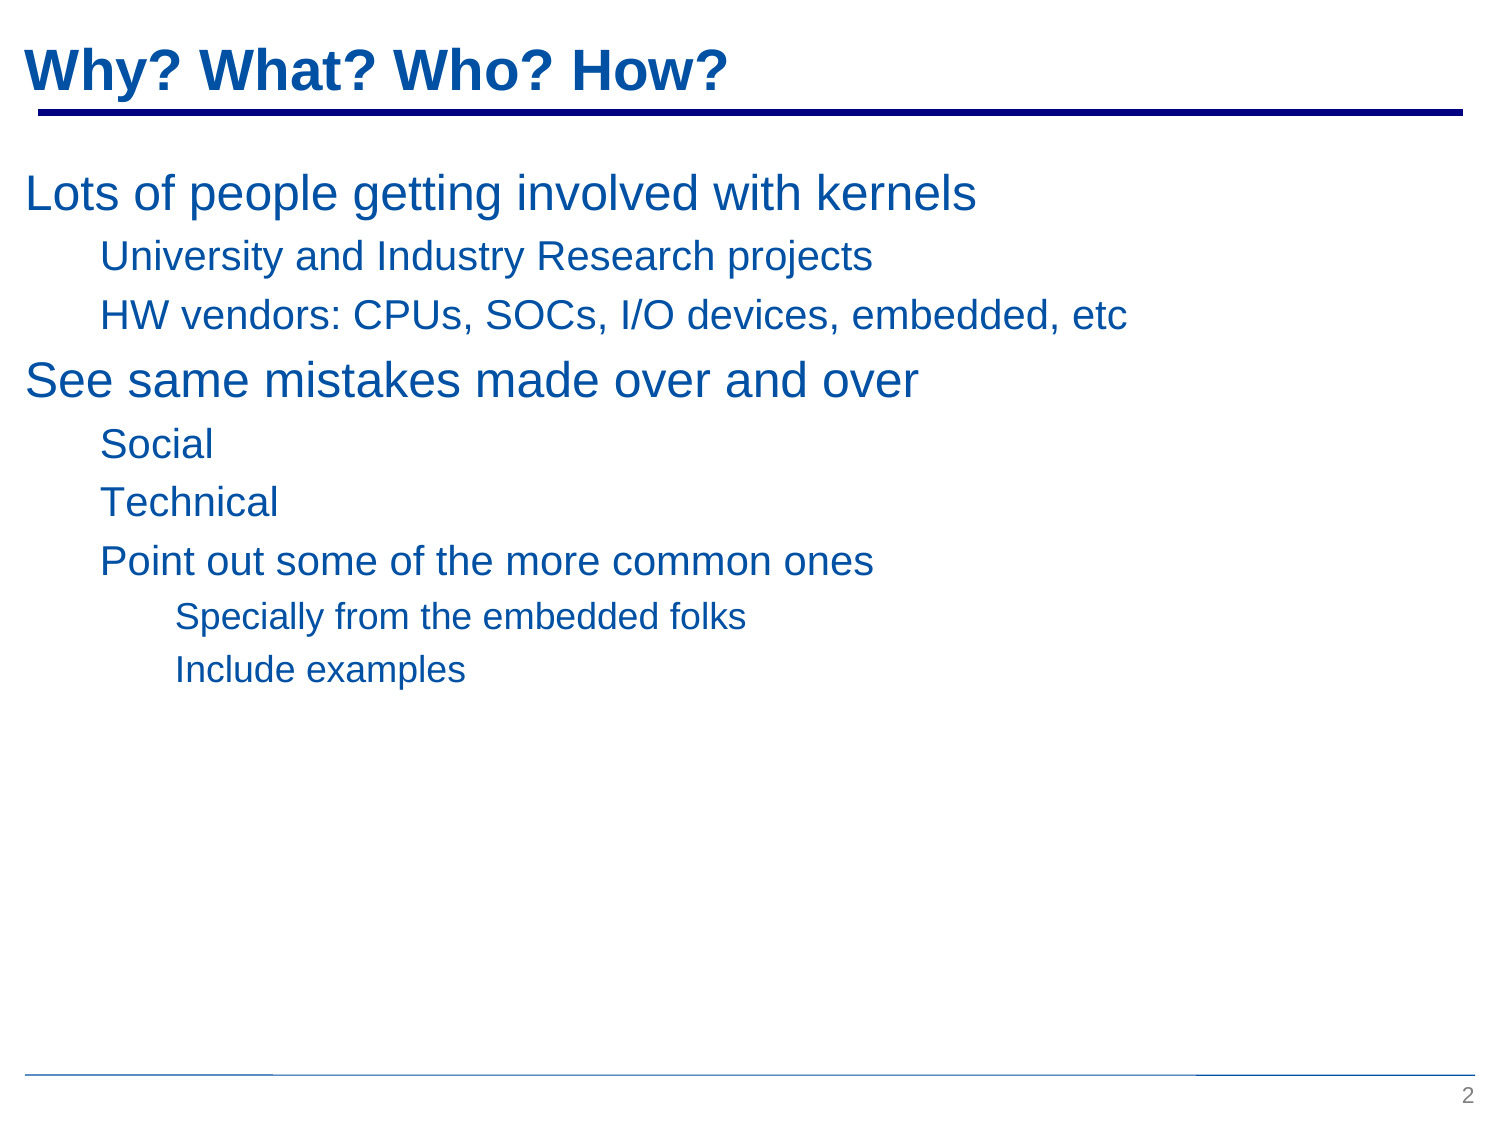

# Why? What? Who? How?
Lots of people getting involved with kernels
University and Industry Research projects
HW vendors: CPUs, SOCs, I/O devices, embedded, etc
See same mistakes made over and over
Social
Technical
Point out some of the more common ones
Specially from the embedded folks
Include examples
2